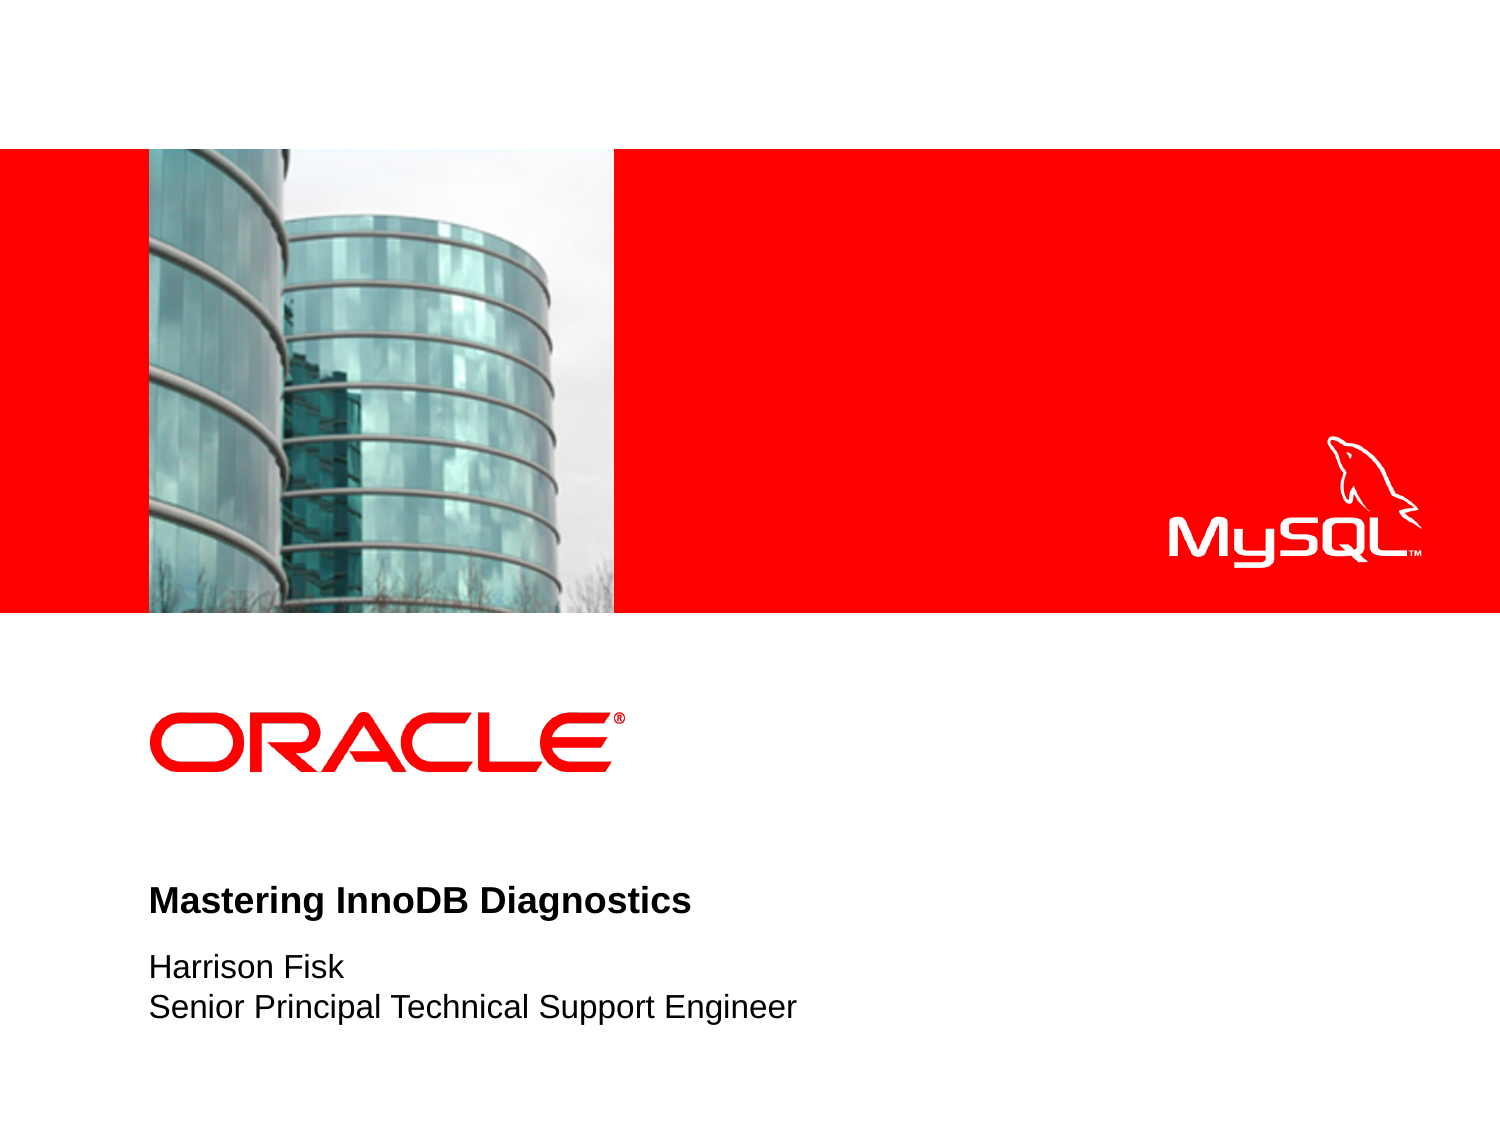

# Mastering InnoDB Diagnostics
Harrison Fisk
Senior Principal Technical Support Engineer